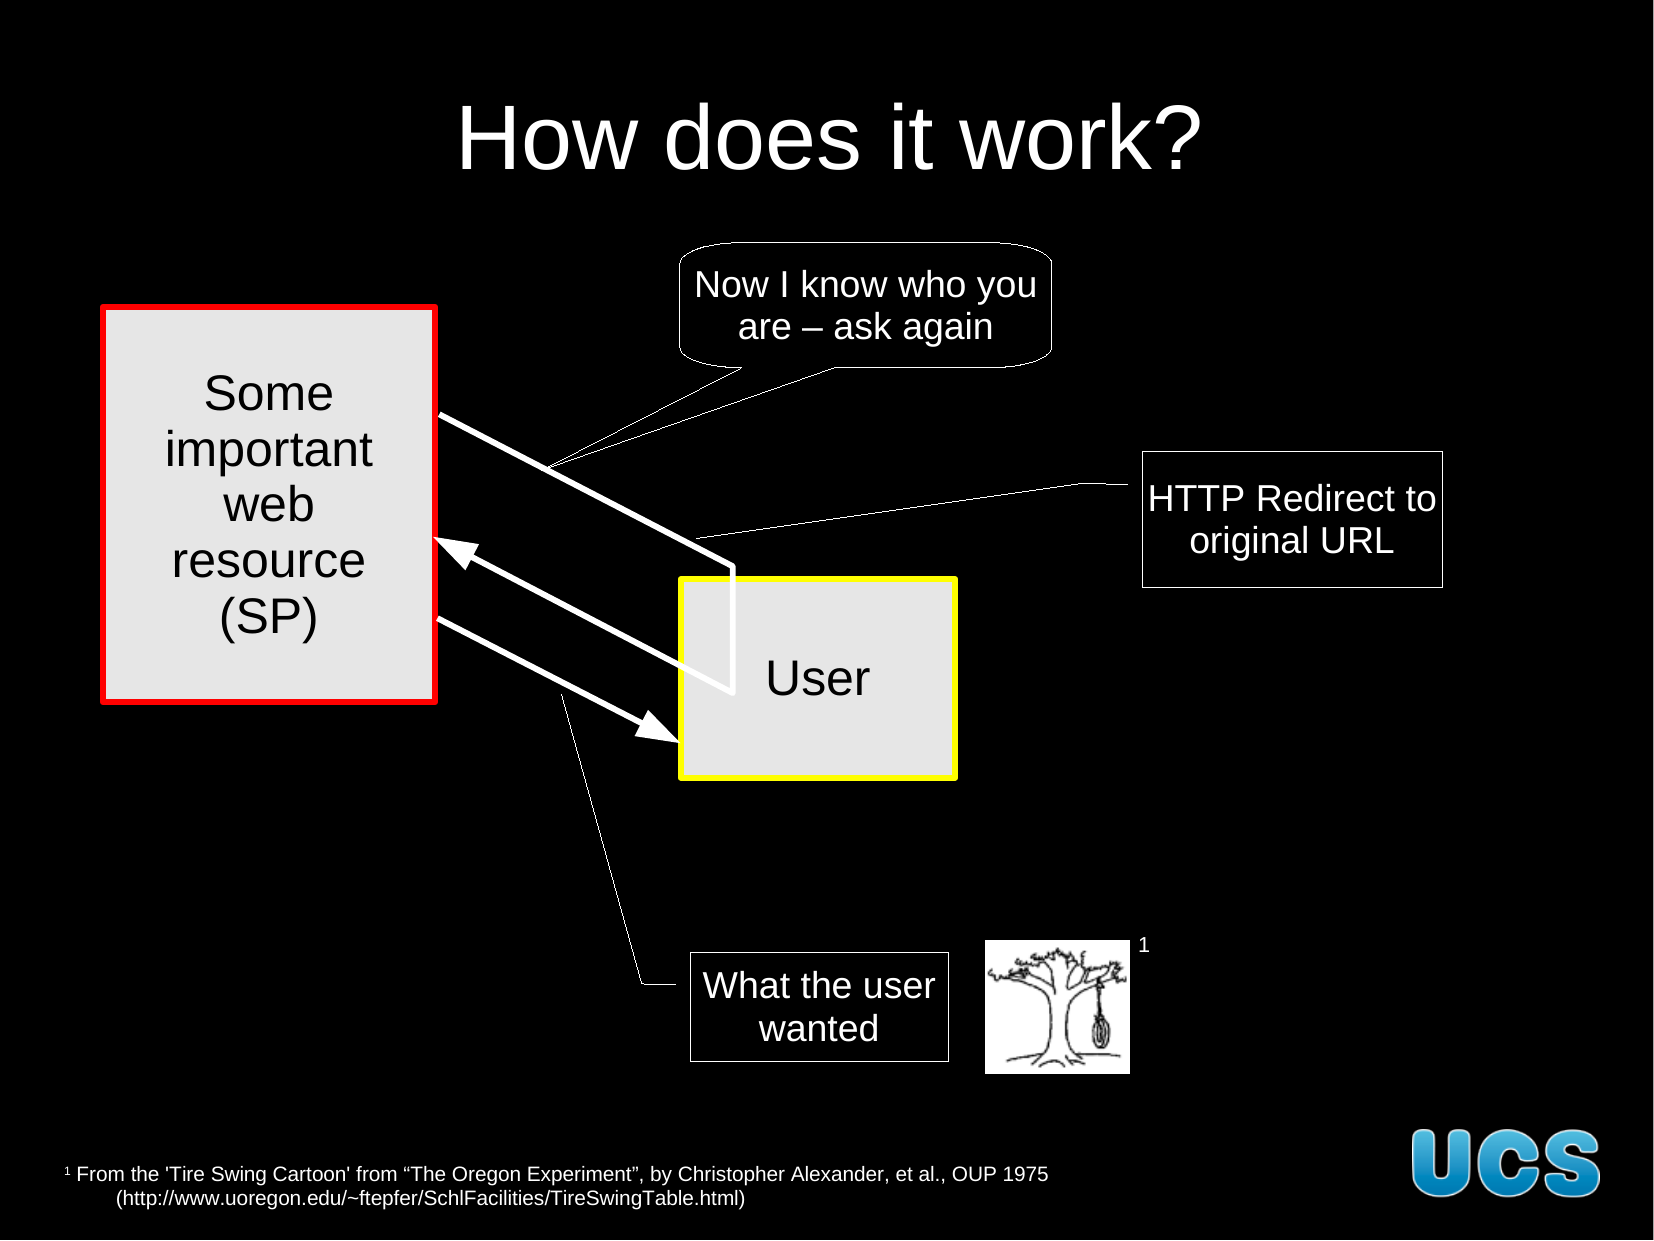

# How does it work?
Now I know who you are – ask again
Some
important
web
resource
(SP)
HTTP Redirect to original URL
User
1
What the user wanted
1 From the 'Tire Swing Cartoon' from “The Oregon Experiment”, by Christopher Alexander, et al., OUP 1975
 (http://www.uoregon.edu/~ftepfer/SchlFacilities/TireSwingTable.html)